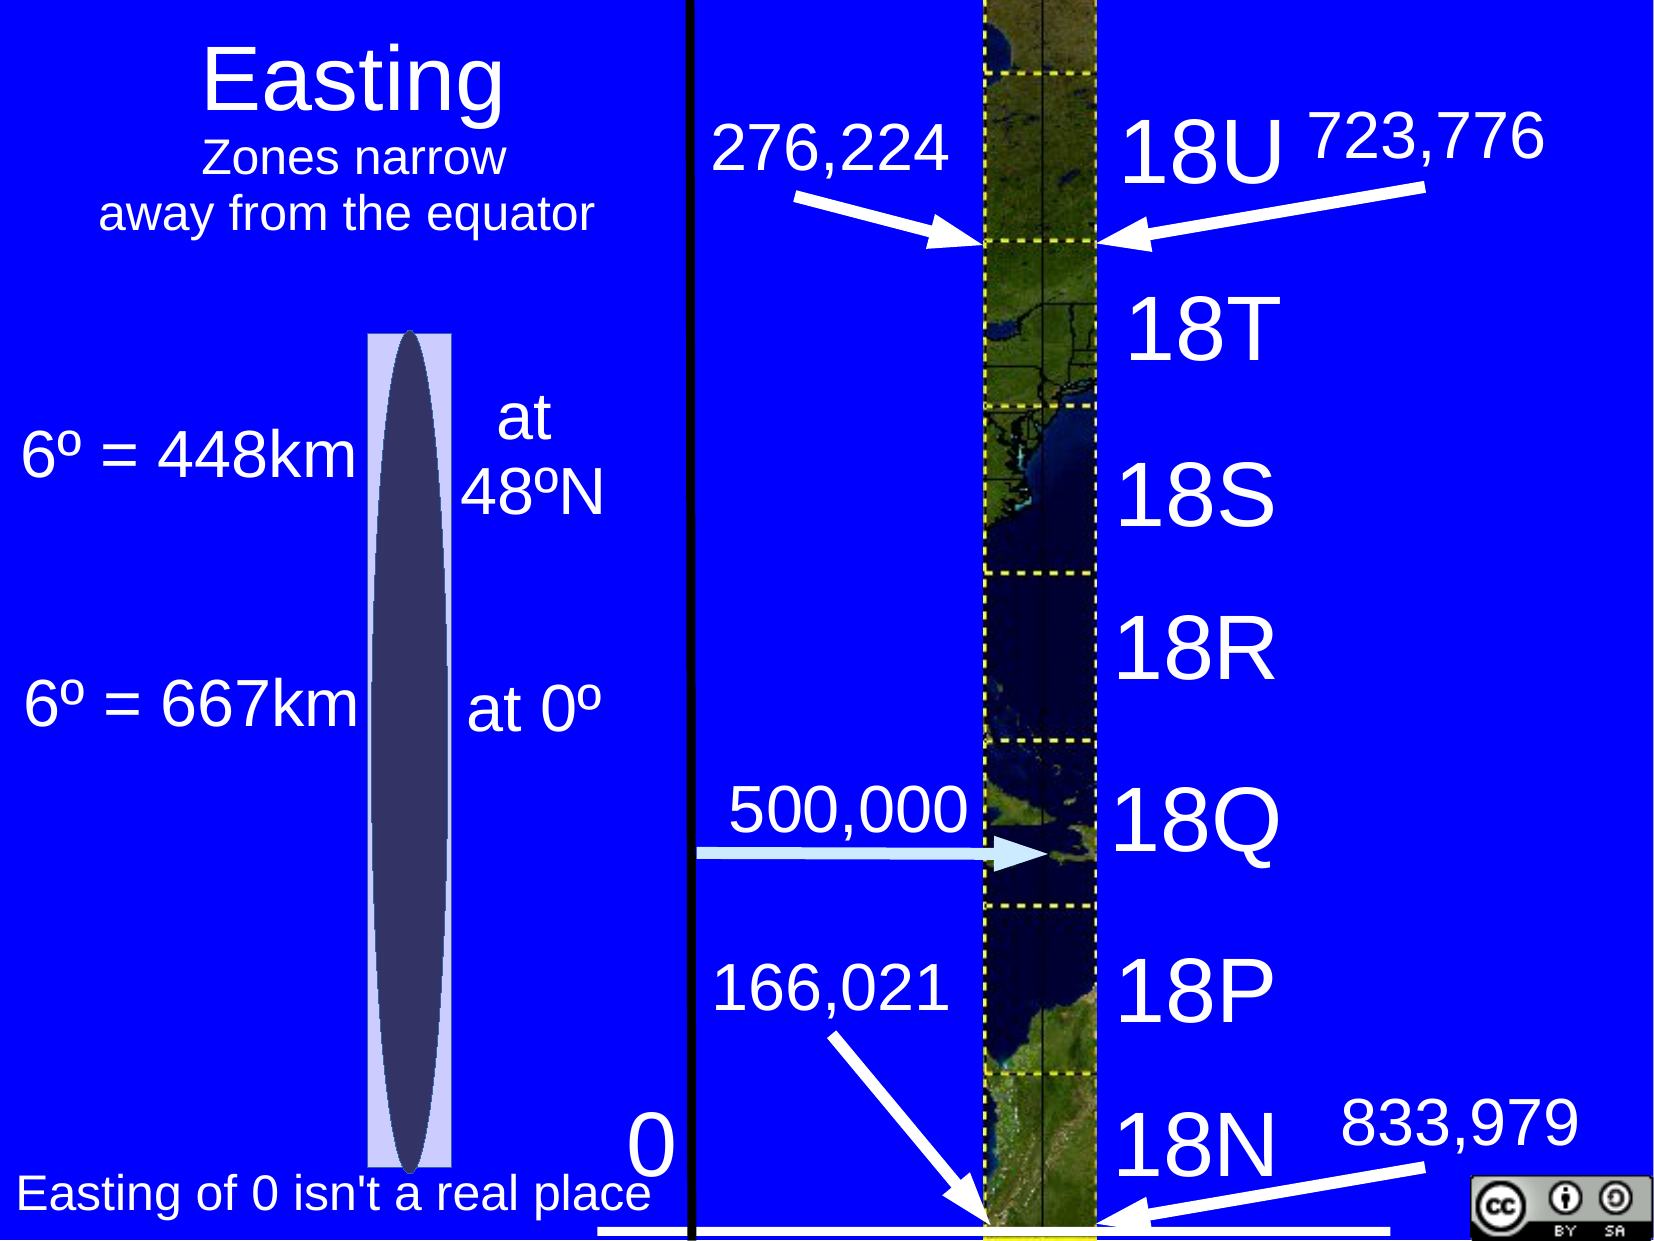

# Easting Zones narrow away from the equator
18U
723,776
276,224
18T
at
48ºN
18S
6º = 448km
18R
6º = 667km
at 0º
18Q
500,000
18P
166,021
18N
0
833,979
Easting of 0 isn't a real place